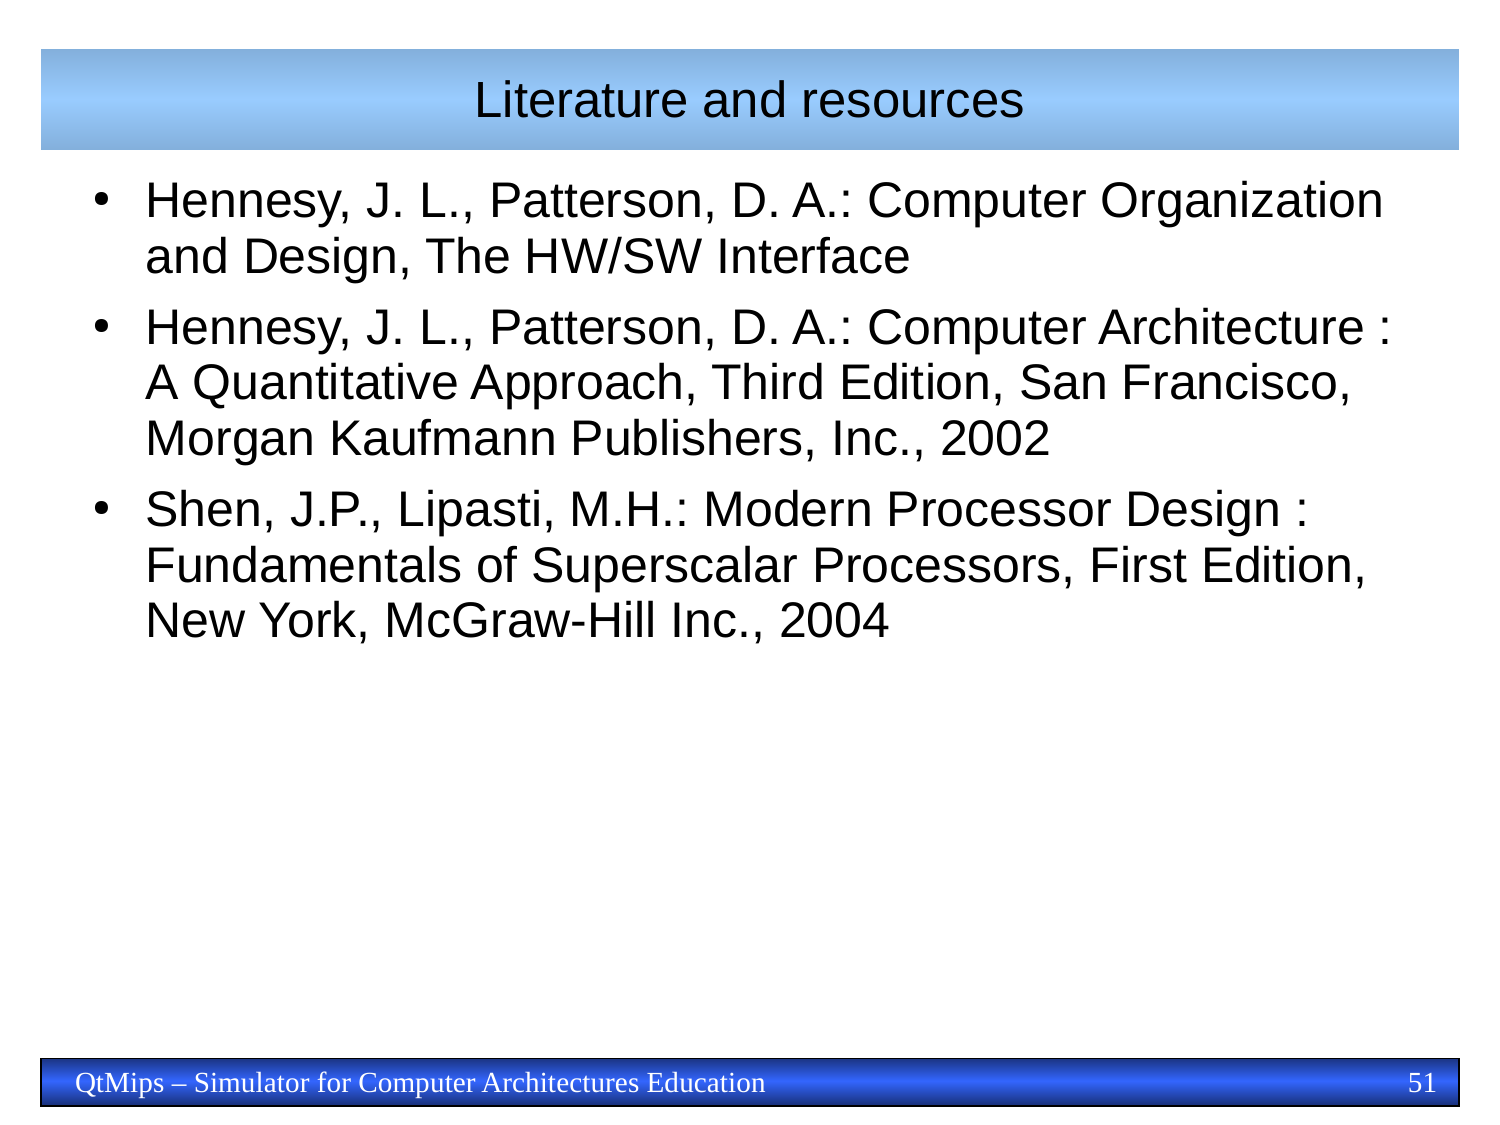

# Literature and resources
Hennesy, J. L., Patterson, D. A.: Computer Organization and Design, The HW/SW Interface
Hennesy, J. L., Patterson, D. A.: Computer Architecture : A Quantitative Approach, Third Edition, San Francisco, Morgan Kaufmann Publishers, Inc., 2002
Shen, J.P., Lipasti, M.H.: Modern Processor Design : Fundamentals of Superscalar Processors, First Edition, New York, McGraw-Hill Inc., 2004
QtMips – Simulator for Computer Architectures Education
51